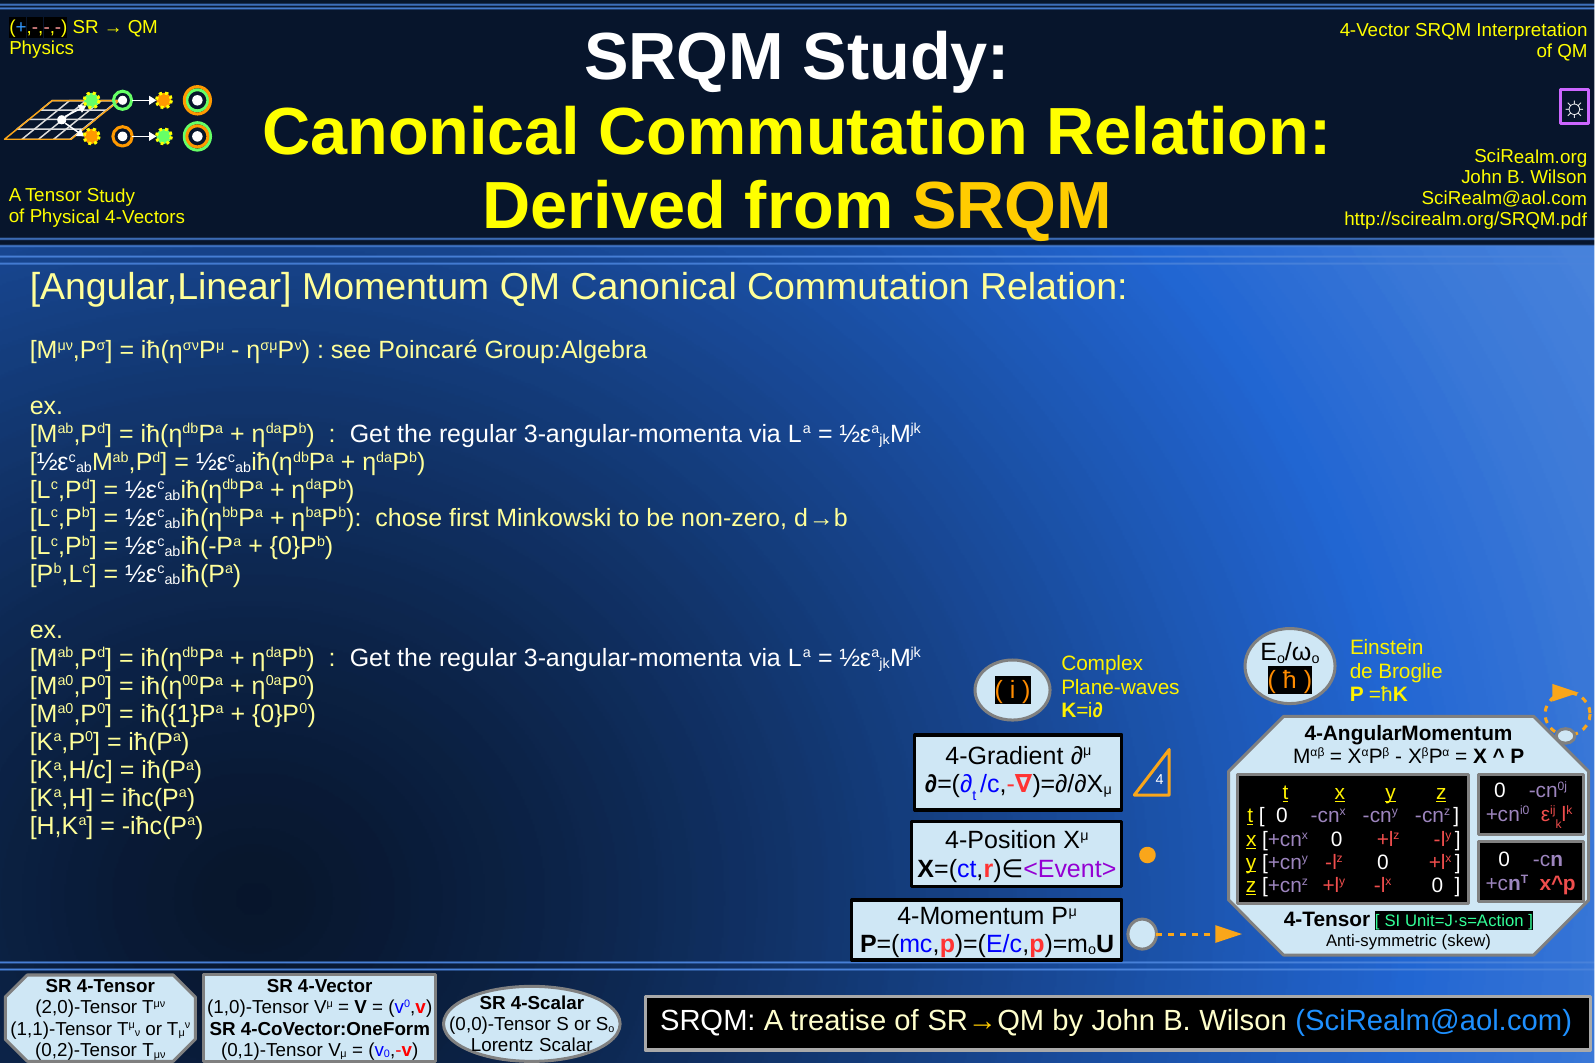

(+,-,-,-) SR → QM
Physics
A Tensor Study
of Physical 4-Vectors
4-Vector SRQM Interpretation
of QM
SciRealm.org
John B. Wilson
SciRealm@aol.com
http://scirealm.org/SRQM.pdf
# SRQM Study: Canonical Commutation Relation: Derived from SRQM
☼
[Angular,Linear] Momentum QM Canonical Commutation Relation:
[Mμν,Pσ] = iћ(ησνPμ - ησμPν) : see Poincaré Group:Algebra
ex.
[Mab,Pd] = iћ(ηdbPa + ηdaPb) : Get the regular 3-angular-momenta via La = ½εajkMjk
[½εcabMab,Pd] = ½εcabiћ(ηdbPa + ηdaPb)
[Lc,Pd] = ½εcabiћ(ηdbPa + ηdaPb)
[Lc,Pb] = ½εcabiћ(ηbbPa + ηbaPb): chose first Minkowski to be non-zero, d→b
[Lc,Pb] = ½εcabiћ(-Pa + {0}Pb)
[Pb,Lc] = ½εcabiћ(Pa)
ex.
[Mab,Pd] = iћ(ηdbPa + ηdaPb) : Get the regular 3-angular-momenta via La = ½εajkMjk
[Ma0,P0] = iћ(η00Pa + η0aP0)
[Ma0,P0] = iћ({1}Pa + {0}P0)
[Ka,P0] = iћ(Pa)
[Ka,H/c] = iћ(Pa)
[Ka,H] = iћc(Pa)
[H,Ka] = -iћc(Pa)
Eo/ωo
( ћ )
Einstein
de Broglie
P =ћK
Complex
Plane-waves
K=i∂
( i )
4-AngularMomentum
Mαβ = XαPβ - XβPα = X ^ P
4-Tensor [ SI Unit=J·s=Action ]
Anti-symmetric (skew)
 t x y z
t [ 0 -cnx -cny -cnz ]
x [+cnx 0 +lz -ly ]
y [+cny -lz 0 +lx ]
z [+cnz +ly -lx 0 ]
 0 -cn0j
+cni0 εijklk
 0 -cn
+cnT x^p
4-Gradient ∂μ
∂=(∂t /c,-∇)=∂/∂Xμ
 4
4-Position Xμ
X=(ct,r)∈<Event>
4-Momentum Pμ
P=(mc,p)=(E/c,p)=moU
SR 4-Tensor
(2,0)-Tensor Tμν
(1,1)-Tensor Tμν or Tμν
(0,2)-Tensor Tμν
SR 4-Vector
(1,0)-Tensor Vμ = V = (v0,v)
SR 4-CoVector:OneForm
(0,1)-Tensor Vμ = (v0,-v)
SR 4-Scalar
(0,0)-Tensor S or So
Lorentz Scalar
SRQM: A treatise of SR→QM by John B. Wilson (SciRealm@aol.com)